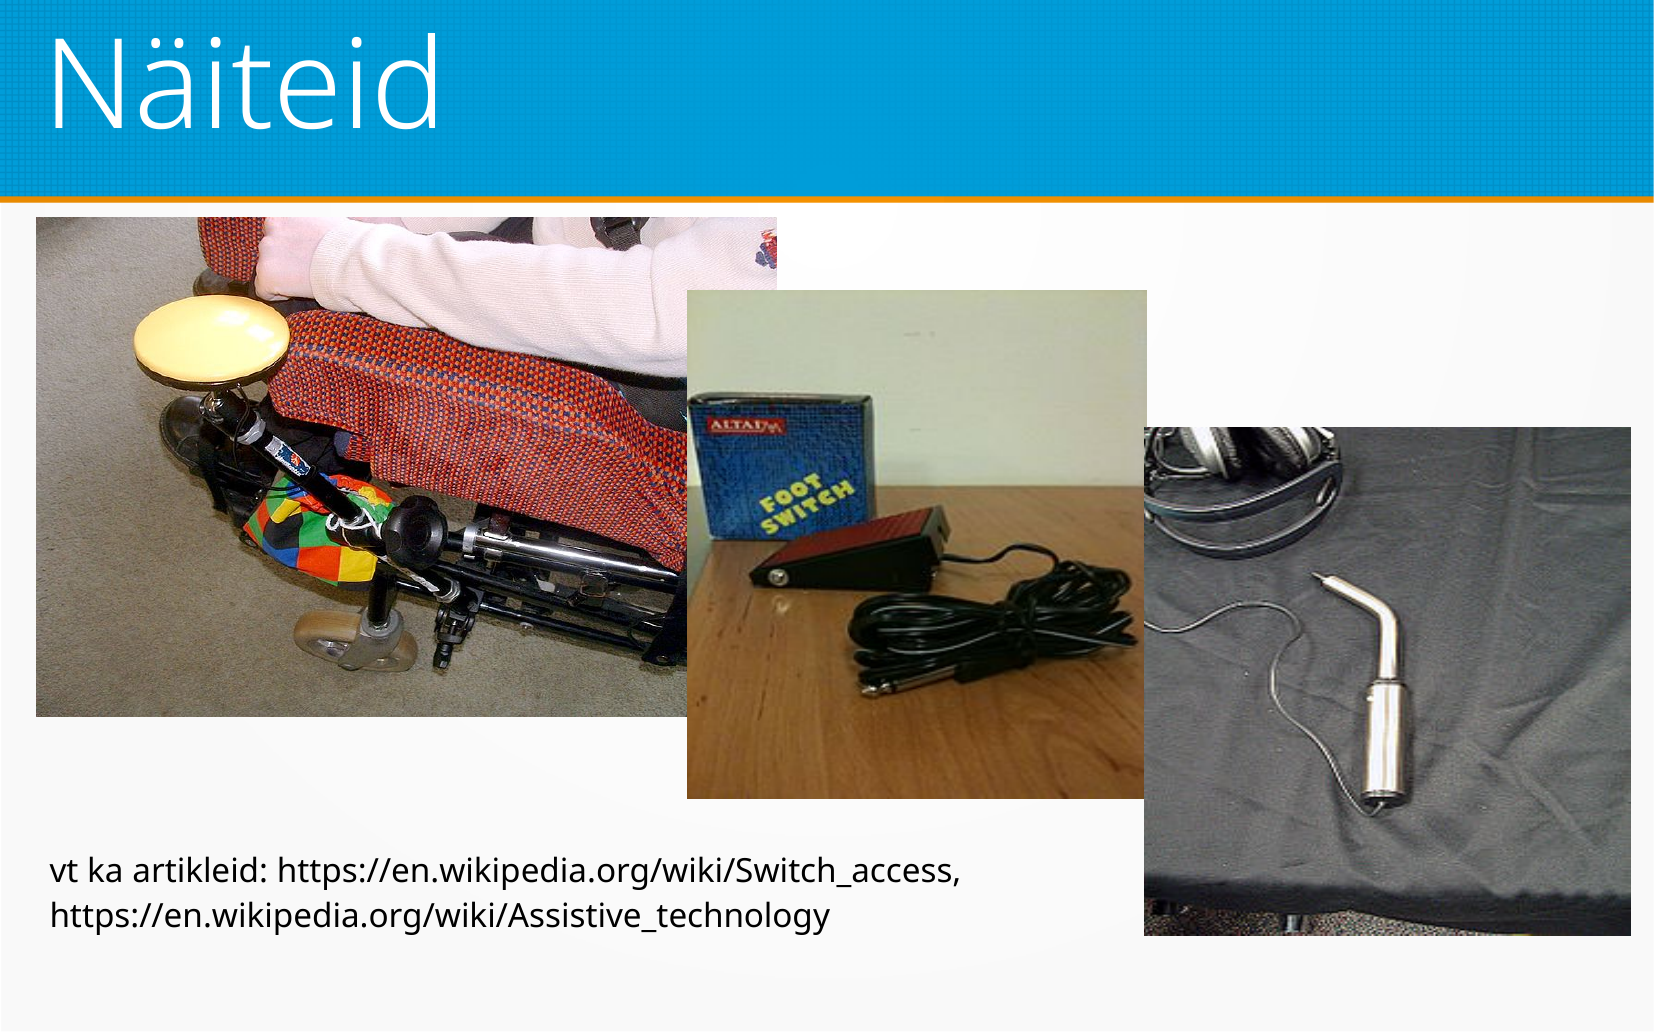

# Näiteid
vt ka artikleid: https://en.wikipedia.org/wiki/Switch_access, https://en.wikipedia.org/wiki/Assistive_technology